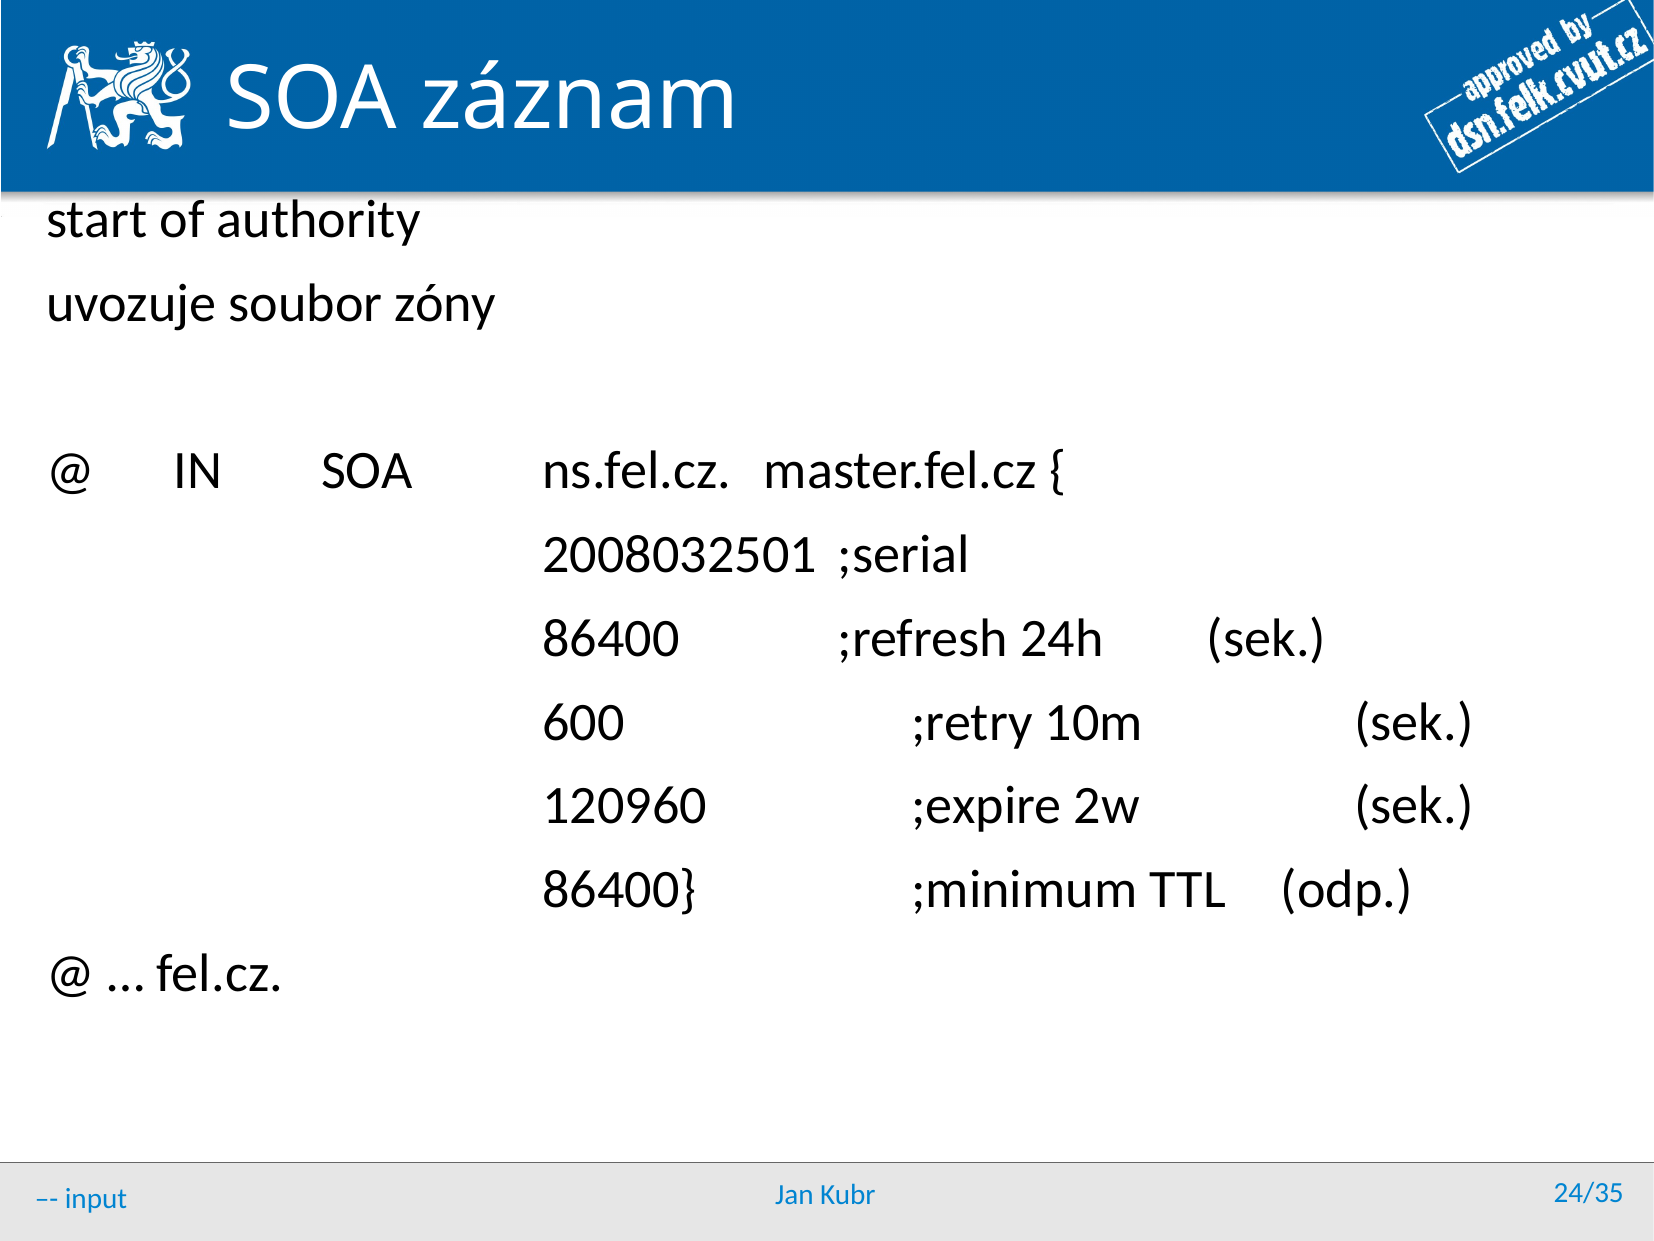

# SOA záznam
start of authority
uvozuje soubor zóny
@	IN		SOA		ns.fel.cz.	master.fel.cz {
 						2008032501	;serial
 						86400			;refresh 24h		(sek.)
 						600				;retry 10m			(sek.)
 						120960			;expire 2w			(sek.)
 						86400}			;minimum TTL	(odp.)
@ … fel.cz.
24
Jan Kubr
02/2006